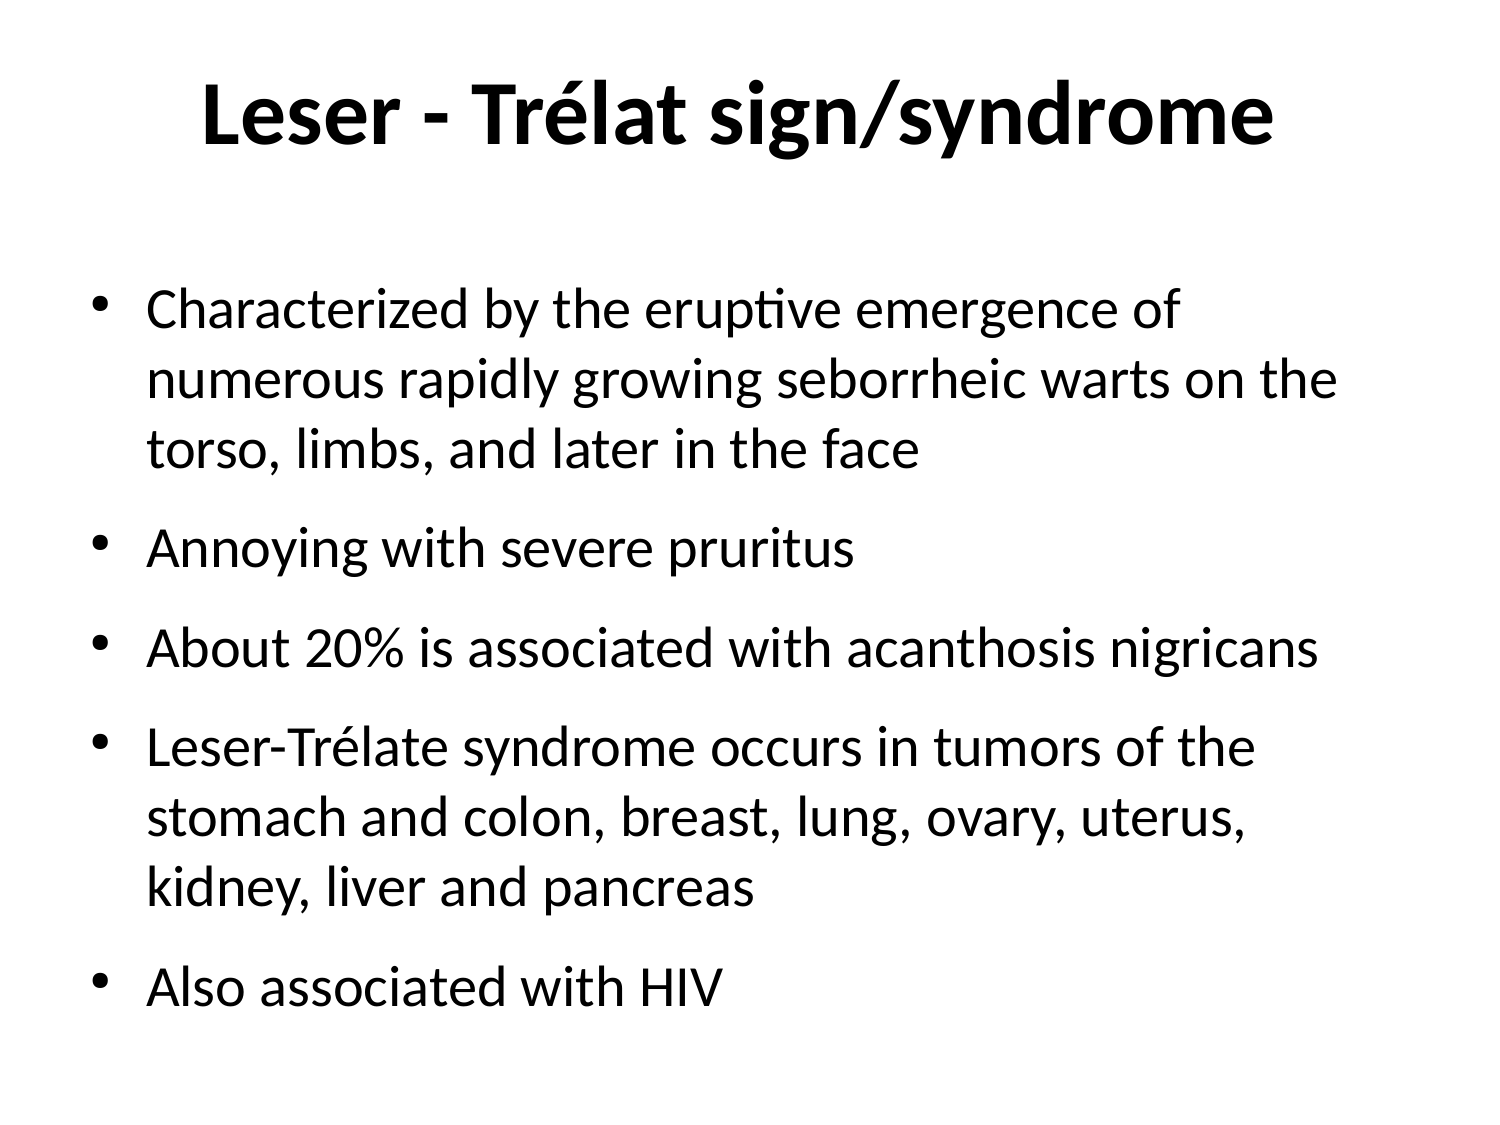

# Leser - Trélat sign/syndrome
Characterized by the eruptive emergence of numerous rapidly growing seborrheic warts on the torso, limbs, and later in the face
Annoying with severe pruritus
About 20% is associated with acanthosis nigricans
Leser-Trélate syndrome occurs in tumors of the stomach and colon, breast, lung, ovary, uterus, kidney, liver and pancreas
Also associated with HIV